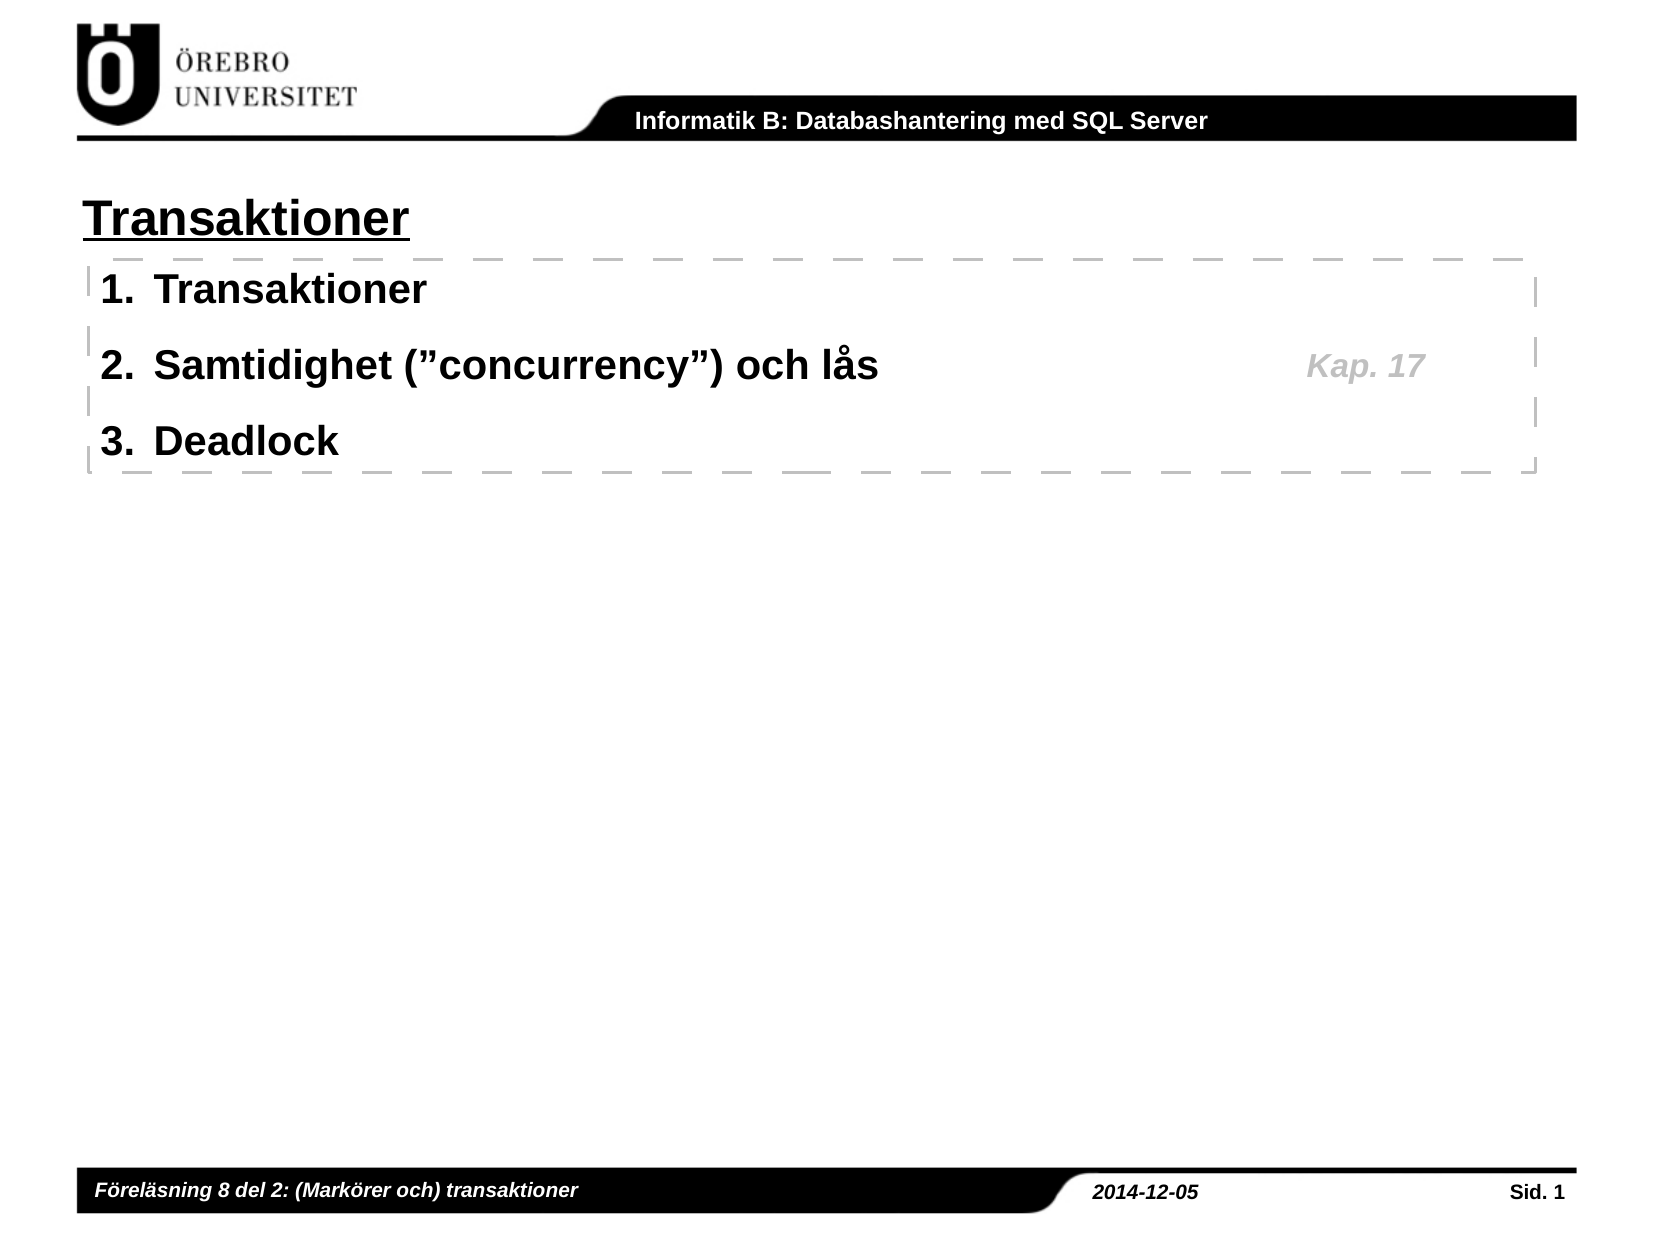

# Transaktioner
															Kap. 17
Transaktioner
Samtidighet (”concurrency”) och lås
Deadlock
Föreläsning 8 del 2: (Markörer och) transaktioner
2014-12-05
1